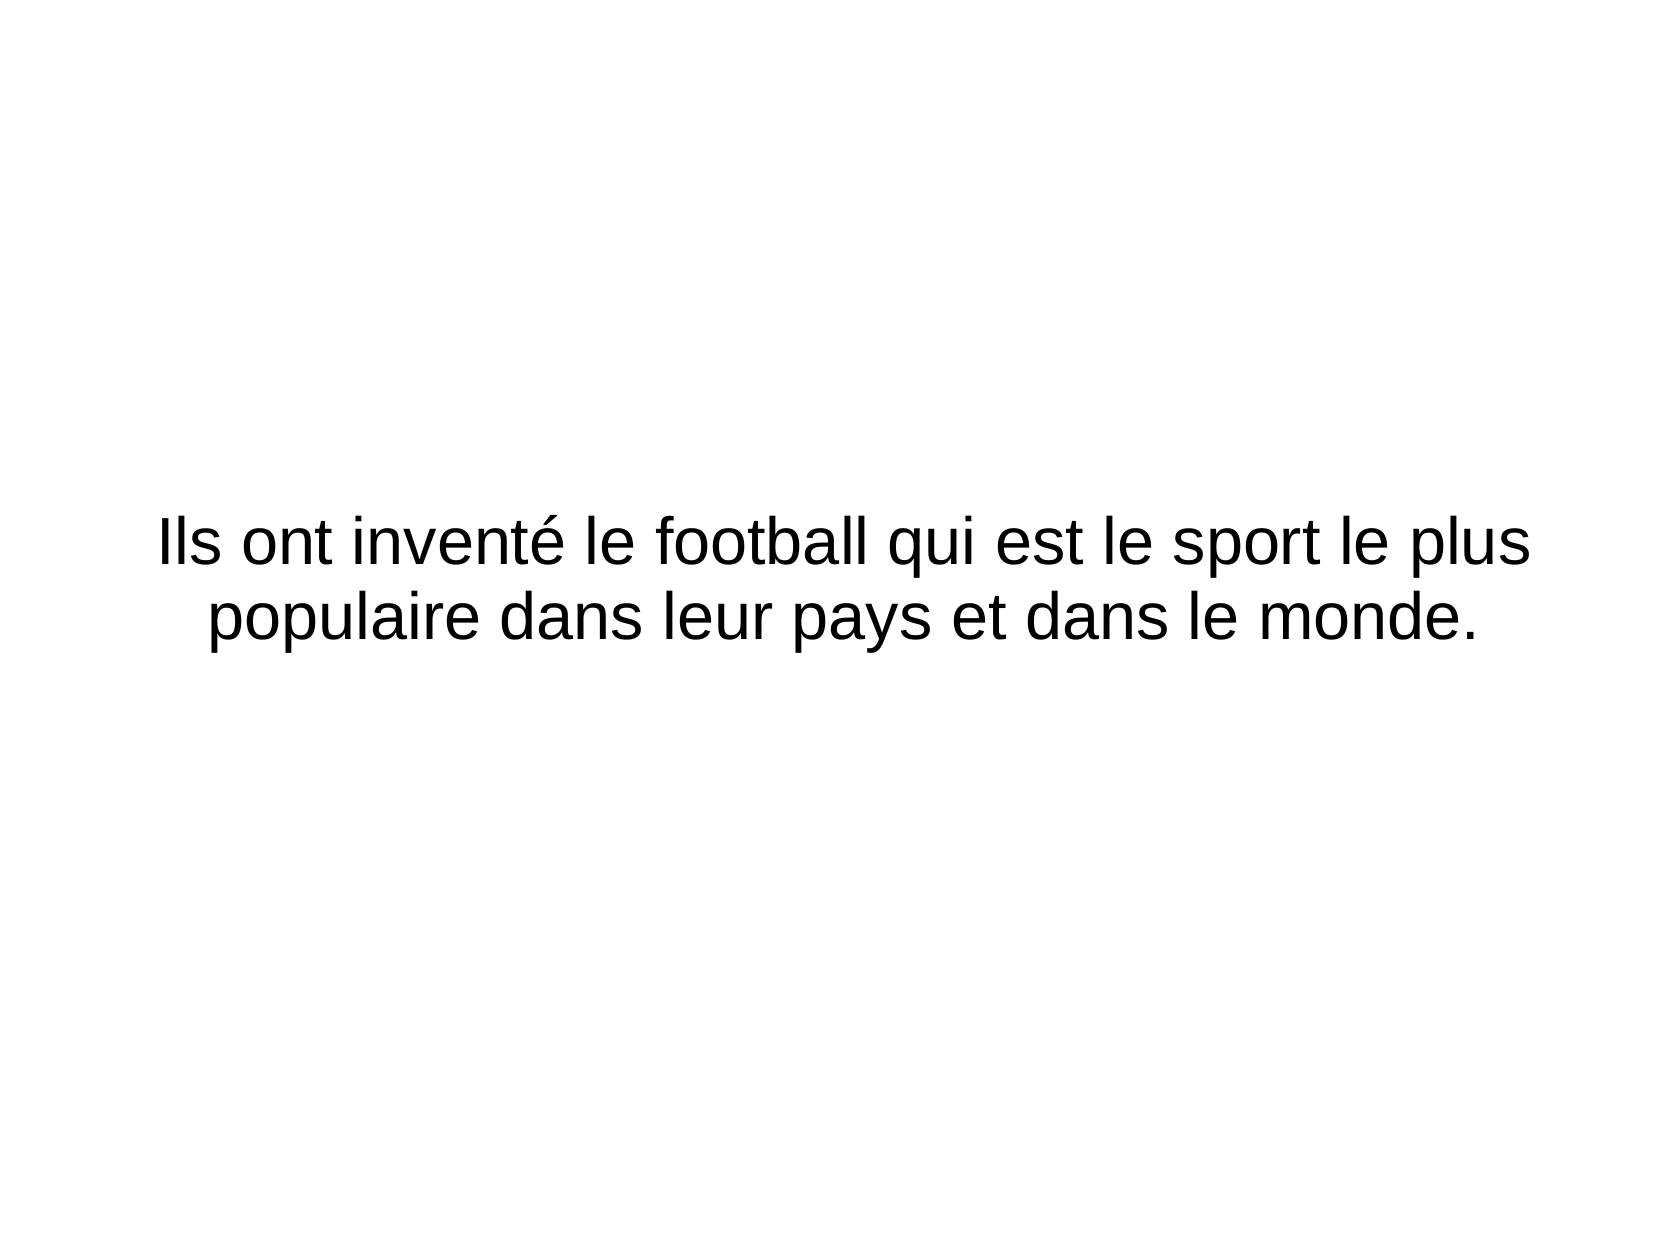

# Ils ont inventé le football qui est le sport le plus populaire dans leur pays et dans le monde.